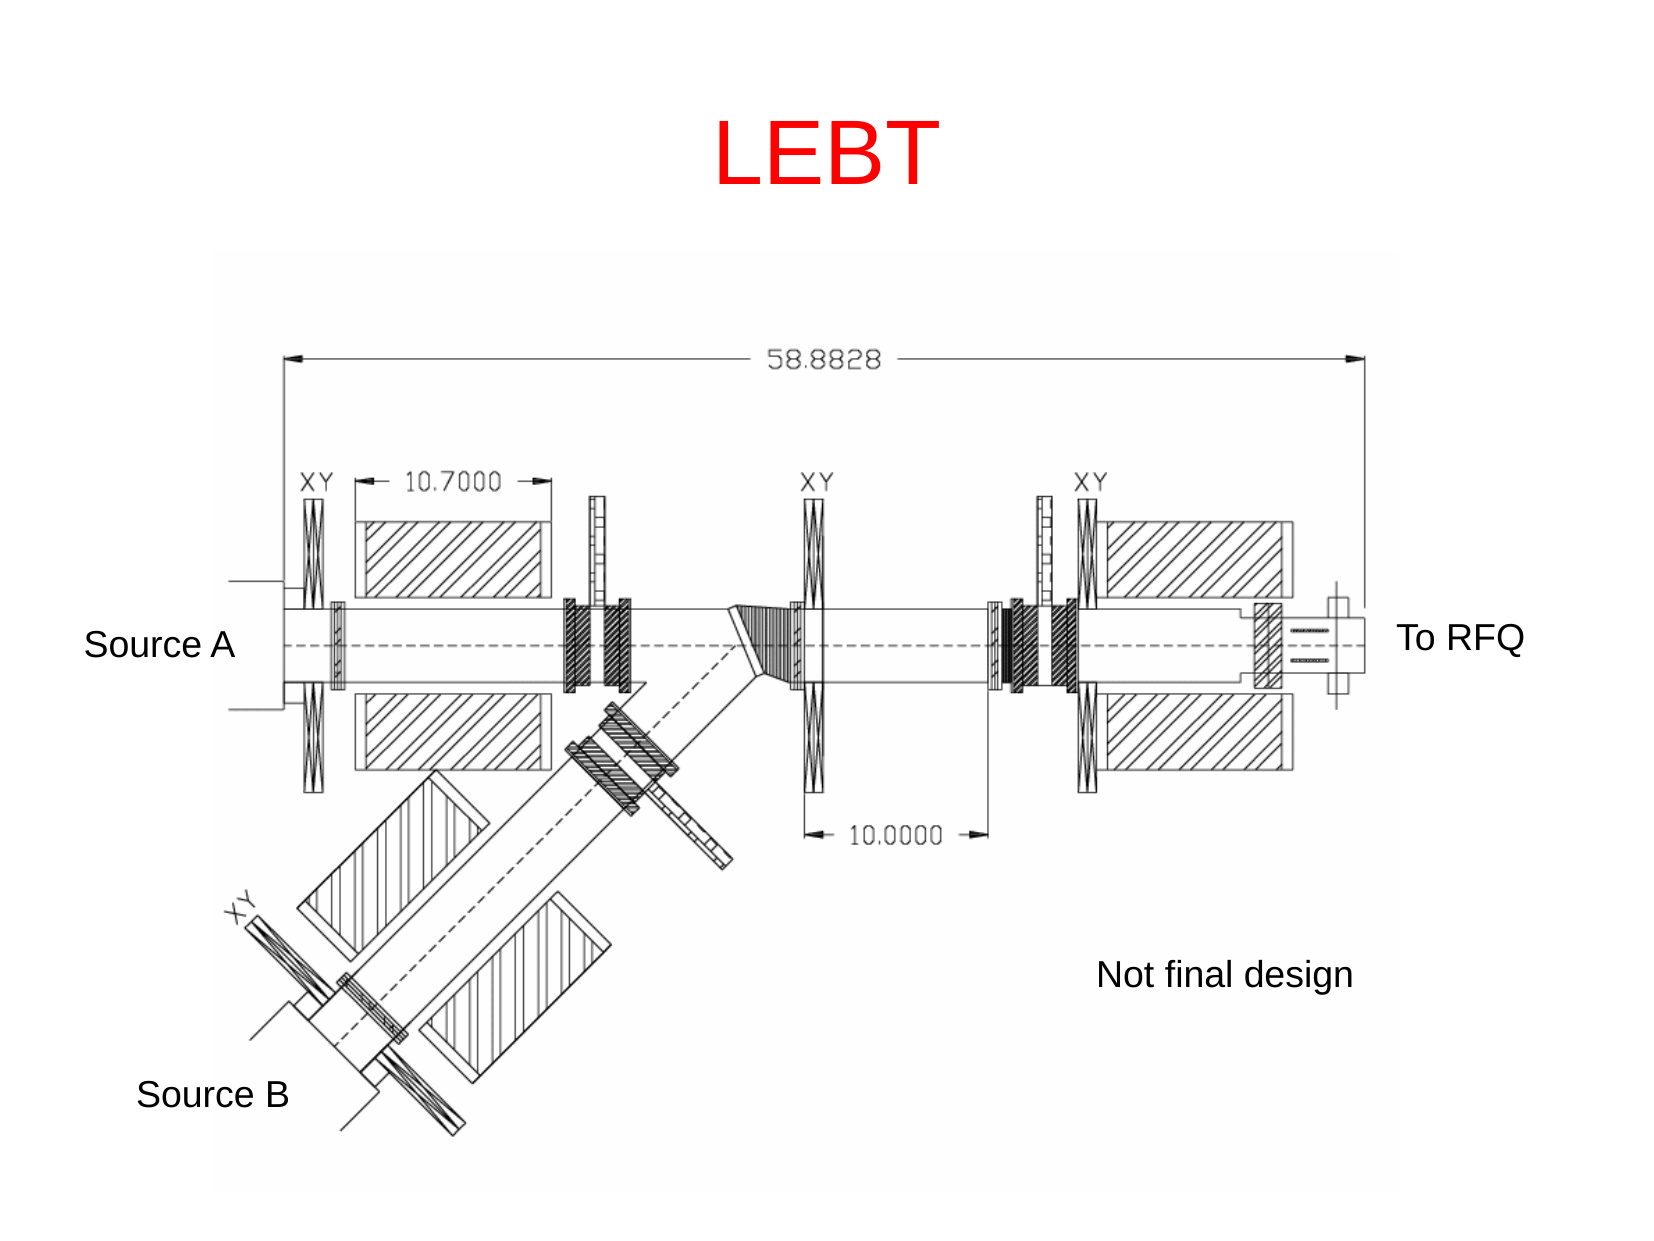

# LEBT
To RFQ
Source A
Not final design
Source B